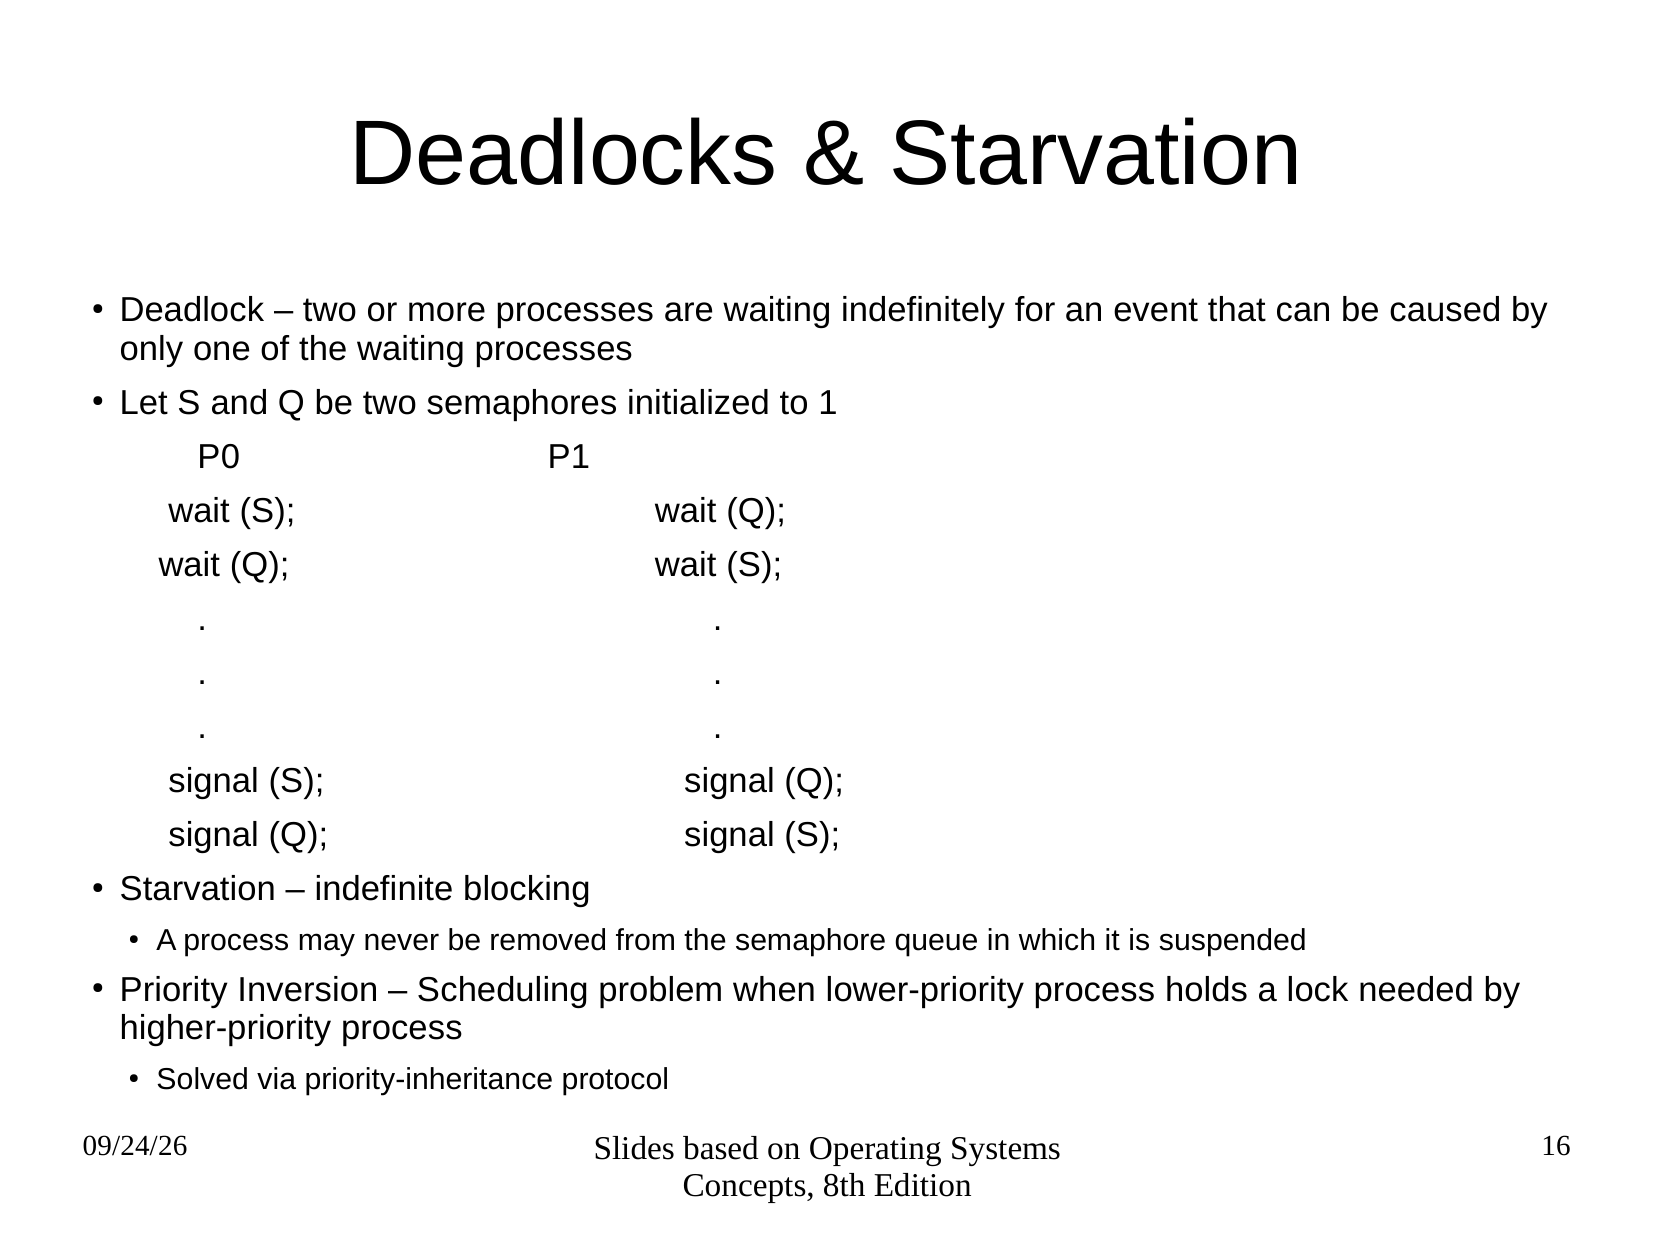

# Deadlocks & Starvation
Deadlock – two or more processes are waiting indefinitely for an event that can be caused by only one of the waiting processes
Let S and Q be two semaphores initialized to 1
 P0	 P1
 wait (S); 	 wait (Q);
 wait (Q); 	 wait (S);
 . 			 .
 . 		 .
 . 		 .
 signal (S); 	 signal (Q);
 signal (Q); 	 signal (S);
Starvation – indefinite blocking
A process may never be removed from the semaphore queue in which it is suspended
Priority Inversion – Scheduling problem when lower-priority process holds a lock needed by higher-priority process
Solved via priority-inheritance protocol
16